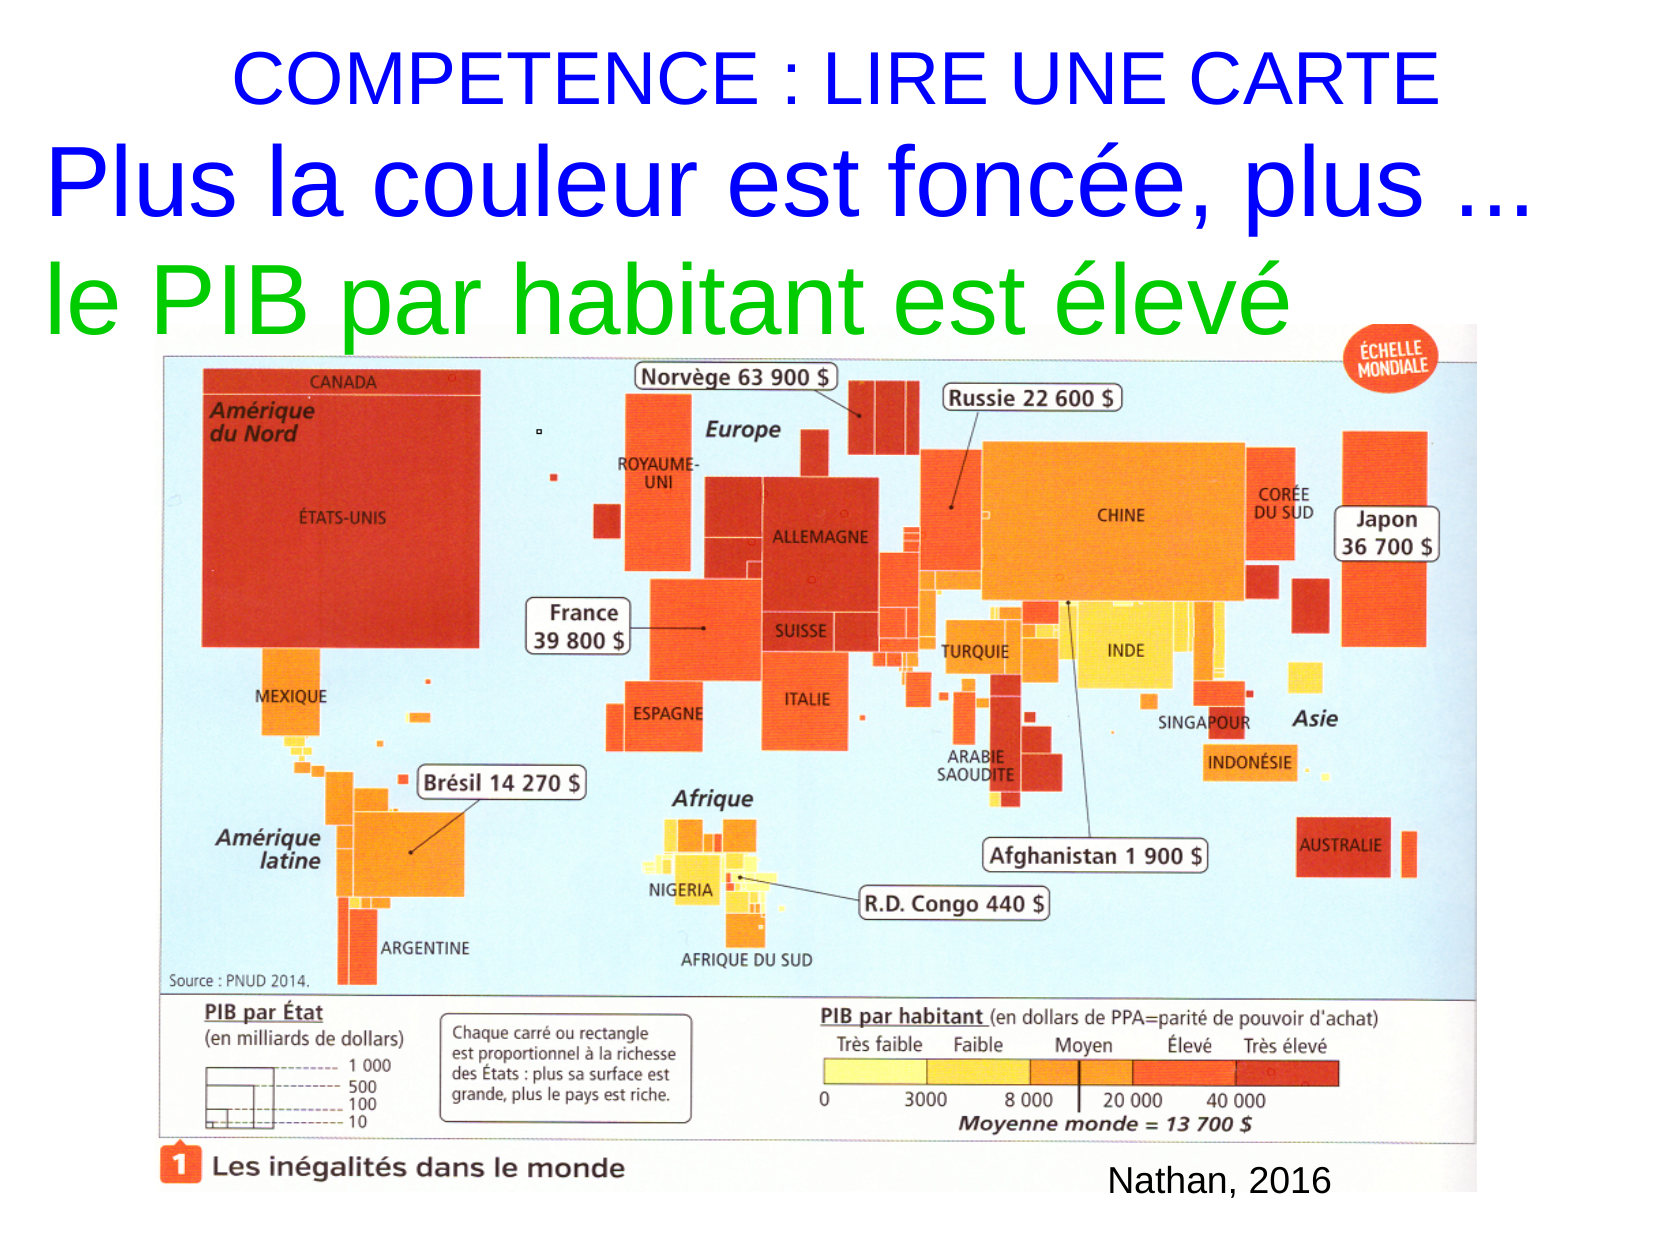

COMPETENCE : LIRE UNE CARTE
Plus la couleur est foncée, plus ...
le PIB par habitant est élevé
Nathan, 2016